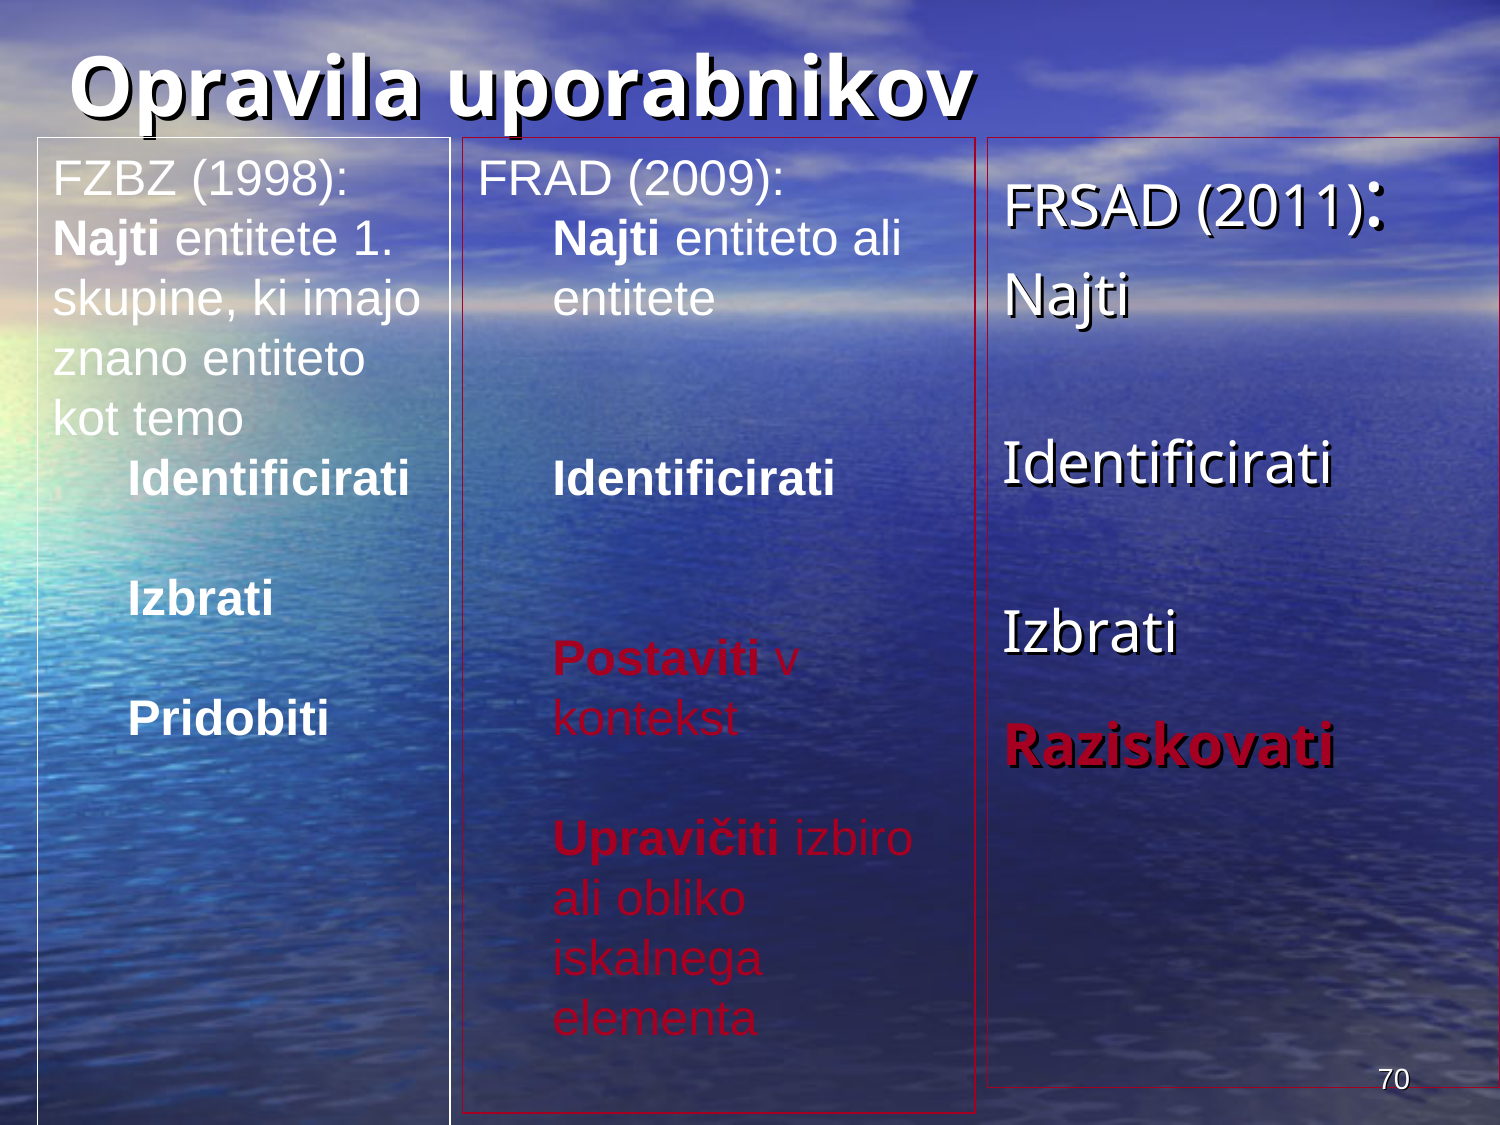

# Opravila uporabnikov
FRSAD (2011):
Najti
Identificirati
Izbrati
Raziskovati
FZBZ (1998):
Najti entitete 1. skupine, ki imajo znano entiteto kot temo
Identificirati
Izbrati
Pridobiti
FRAD (2009):
Najti entiteto ali entitete
Identificirati
Postaviti v kontekst
Upravičiti izbiro ali obliko iskalnega elementa